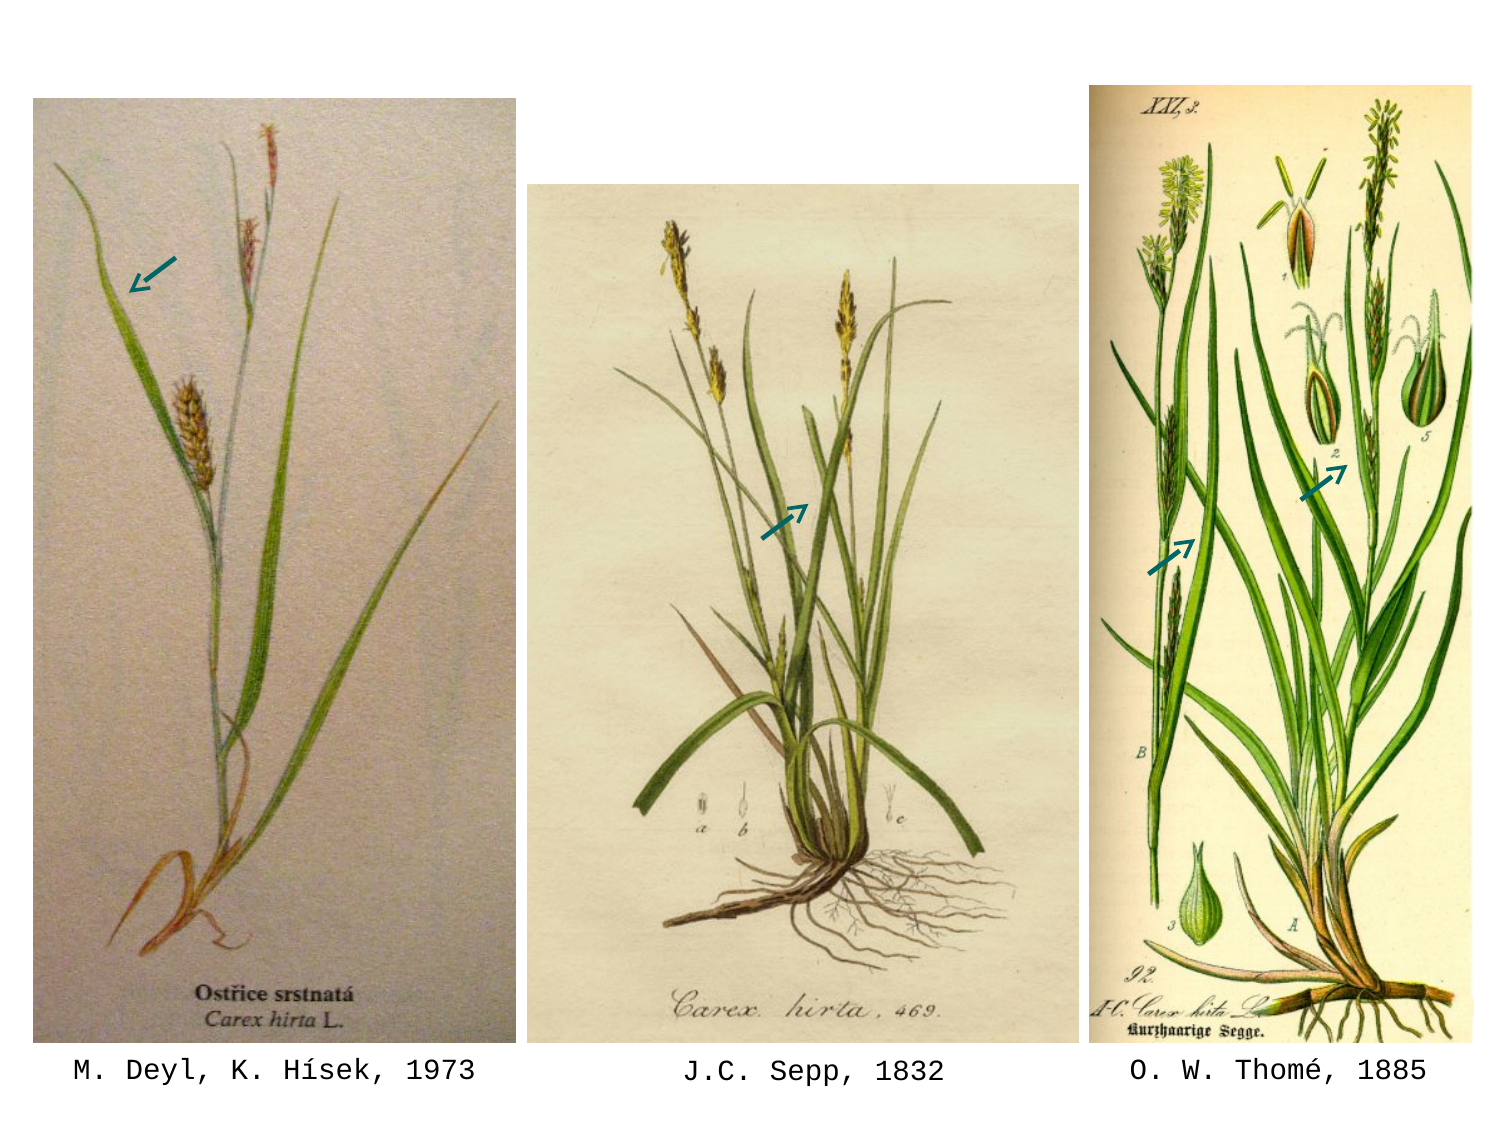

O. W. Thomé, 1885
M. Deyl, K. Hísek, 1973
J.C. Sepp, 1832